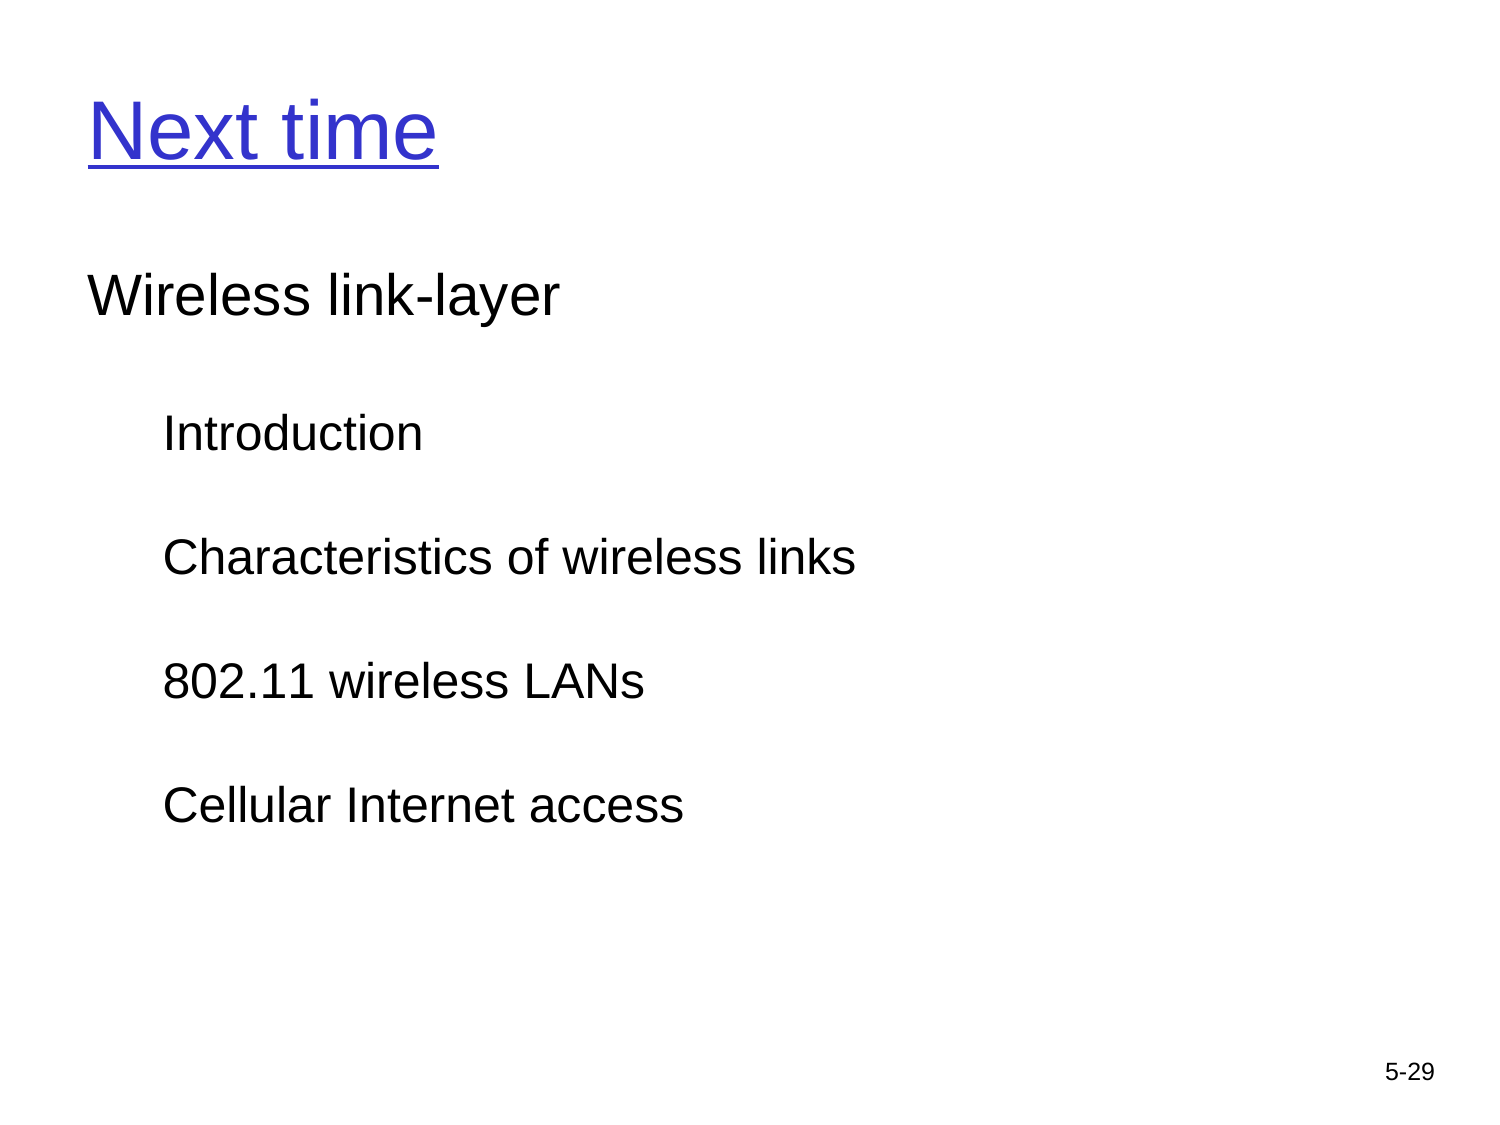

# Next time
Wireless link-layer
Introduction
Characteristics of wireless links
802.11 wireless LANs
Cellular Internet access
29